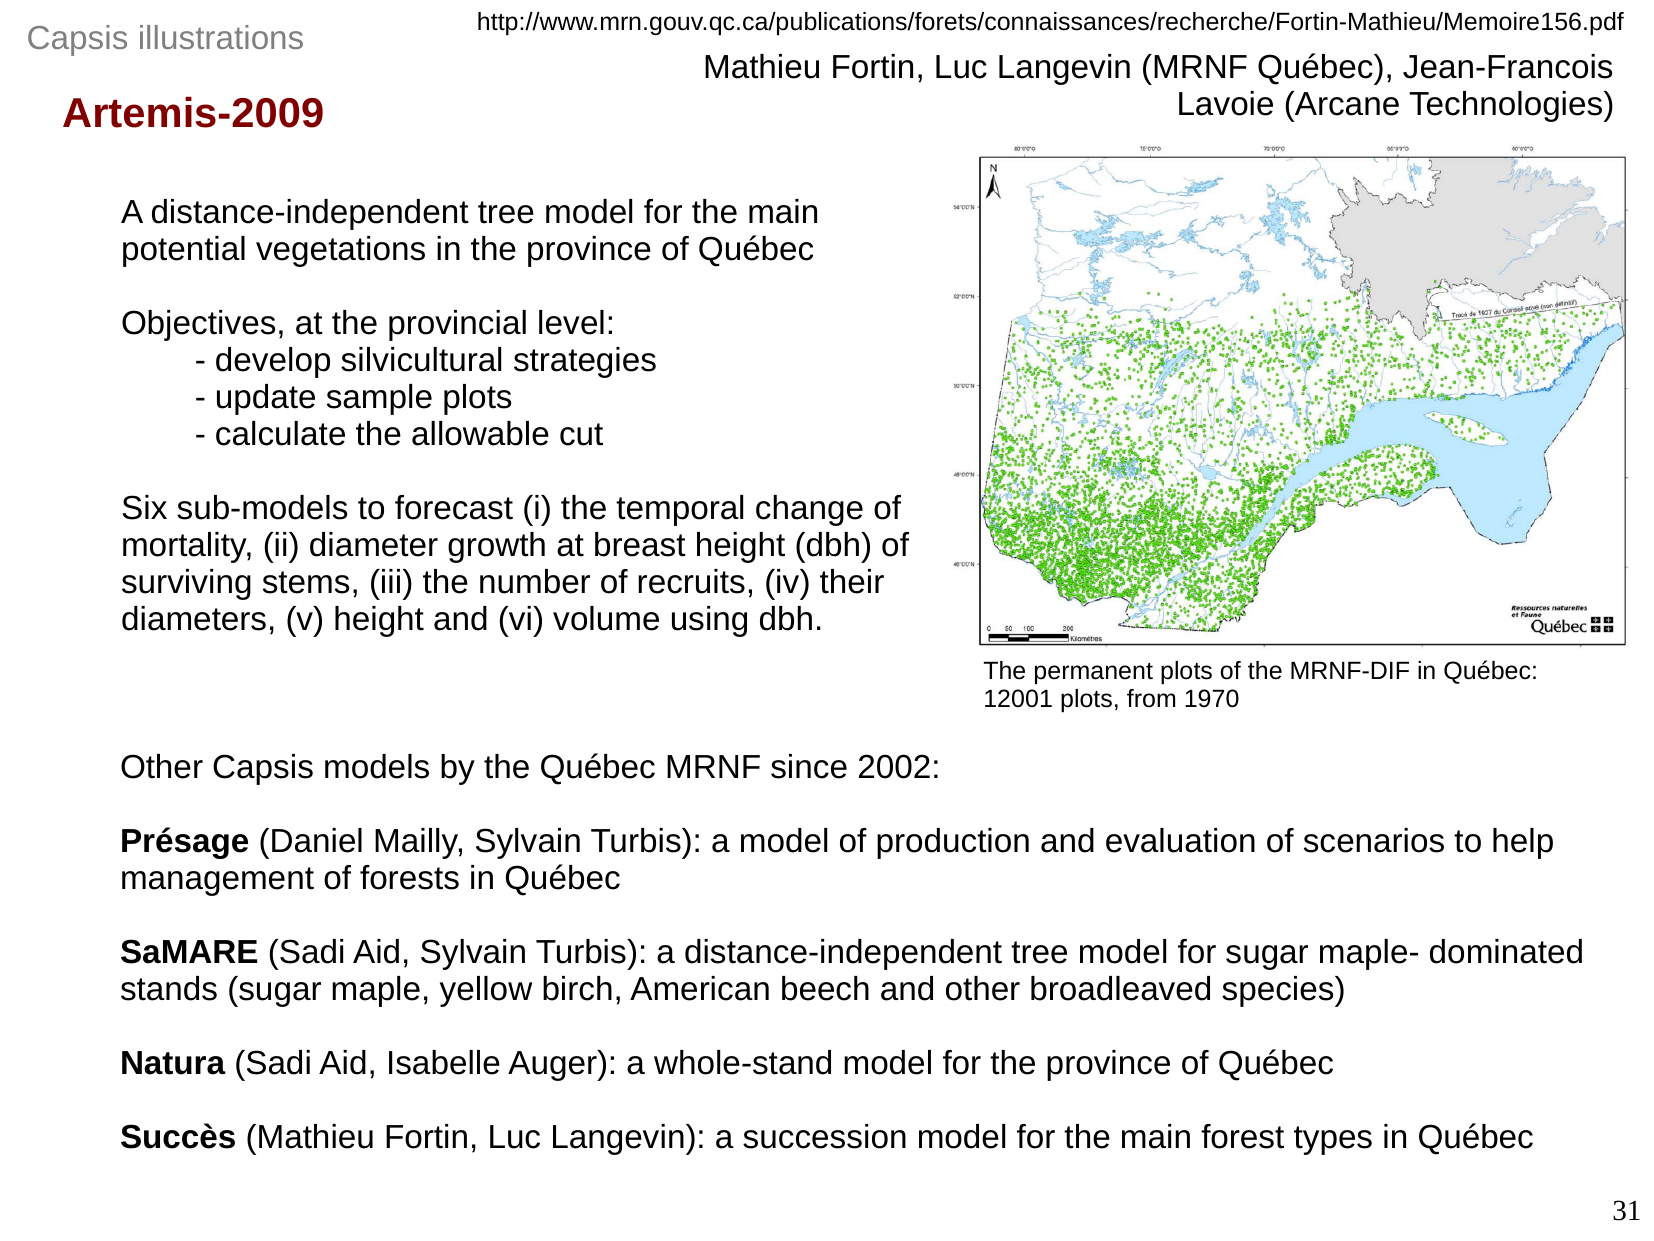

http://www.mrn.gouv.qc.ca/publications/forets/connaissances/recherche/Fortin-Mathieu/Memoire156.pdf
Capsis illustrations
Mathieu Fortin, Luc Langevin (MRNF Québec), Jean-Francois Lavoie (Arcane Technologies)
Artemis-2009
A distance-independent tree model for the main potential vegetations in the province of Québec
Objectives, at the provincial level:
	- develop silvicultural strategies
	- update sample plots
	- calculate the allowable cut
Six sub-models to forecast (i) the temporal change of mortality, (ii) diameter growth at breast height (dbh) of surviving stems, (iii) the number of recruits, (iv) their diameters, (v) height and (vi) volume using dbh.
The permanent plots of the MRNF-DIF in Québec: 12001 plots, from 1970
Other Capsis models by the Québec MRNF since 2002:
Présage (Daniel Mailly, Sylvain Turbis): a model of production and evaluation of scenarios to help management of forests in Québec
SaMARE (Sadi Aid, Sylvain Turbis): a distance-independent tree model for sugar maple- dominated stands (sugar maple, yellow birch, American beech and other broadleaved species)
Natura (Sadi Aid, Isabelle Auger): a whole-stand model for the province of Québec
Succès (Mathieu Fortin, Luc Langevin): a succession model for the main forest types in Québec